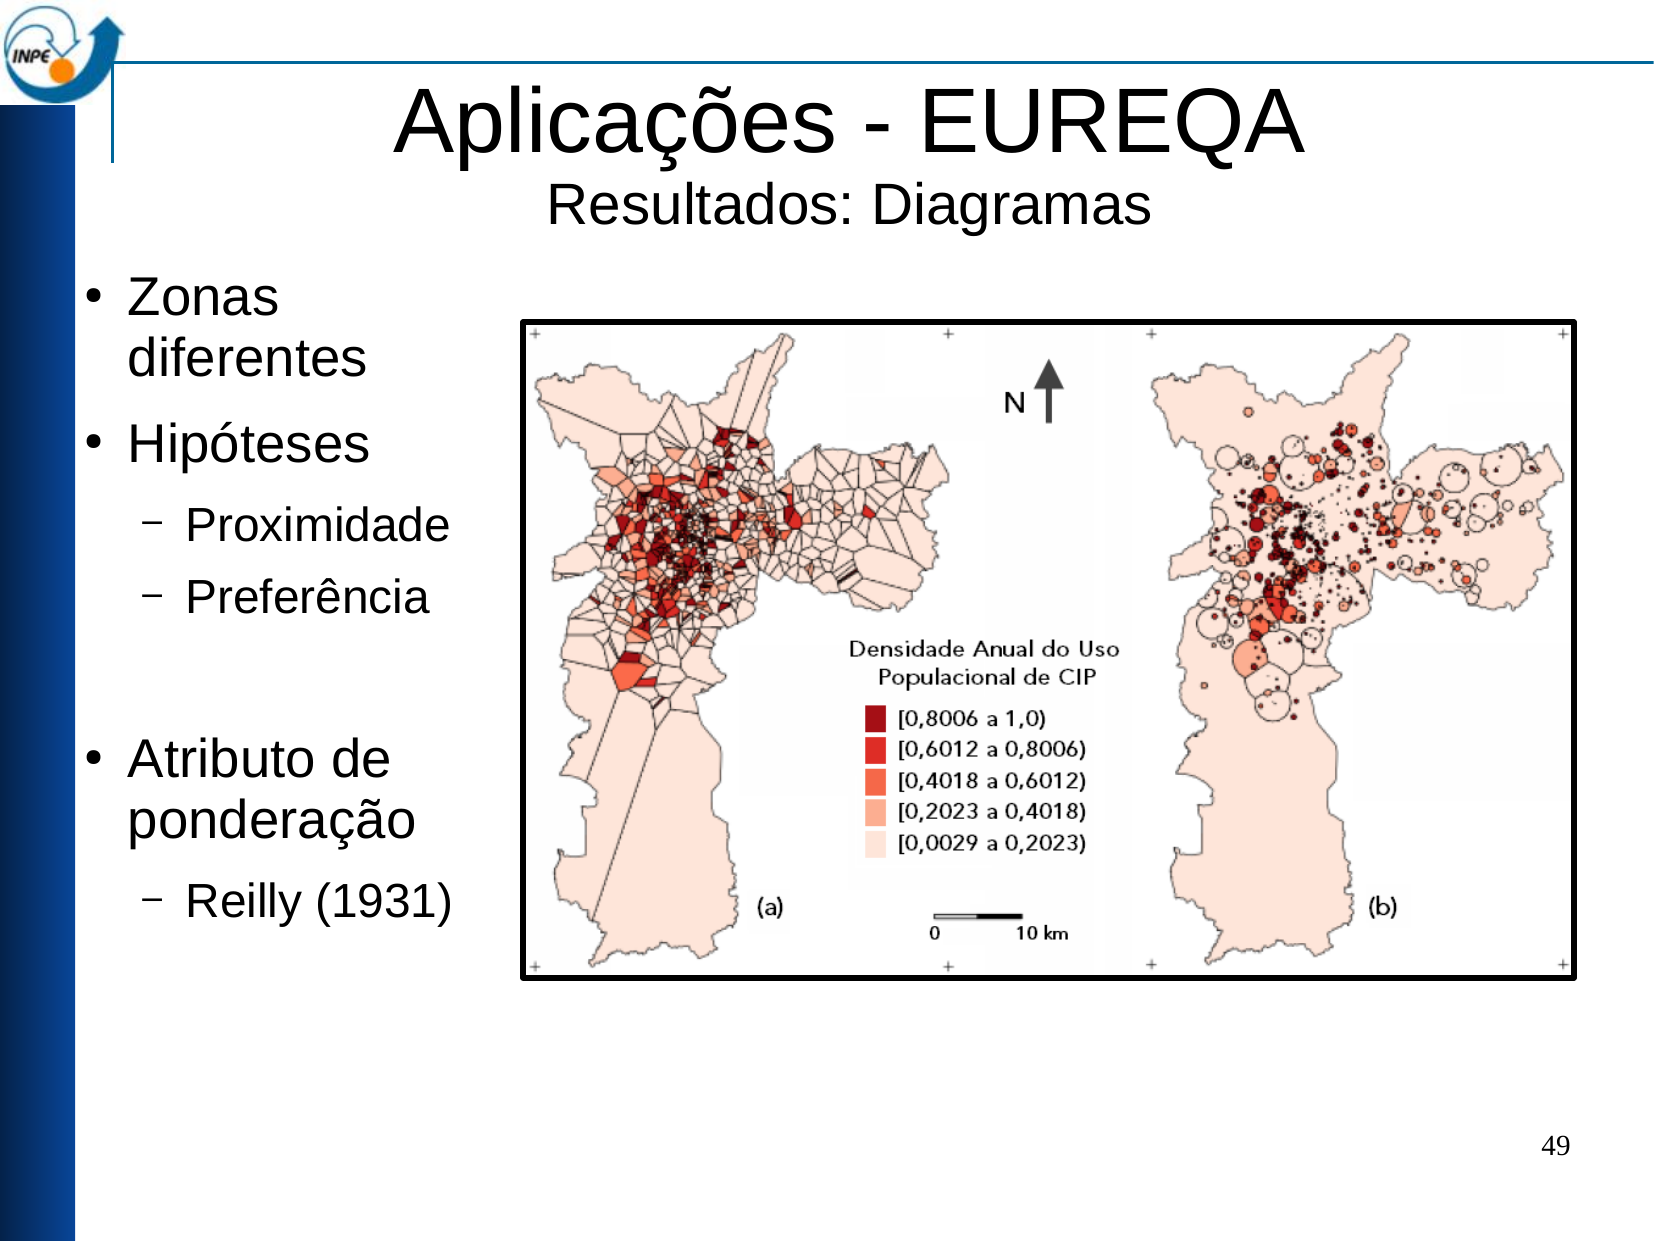

# Aplicações - EUREQA Resultados: Diagramas
Zonas diferentes
Hipóteses
Proximidade
Preferência
Atributo de ponderação
Reilly (1931)
49